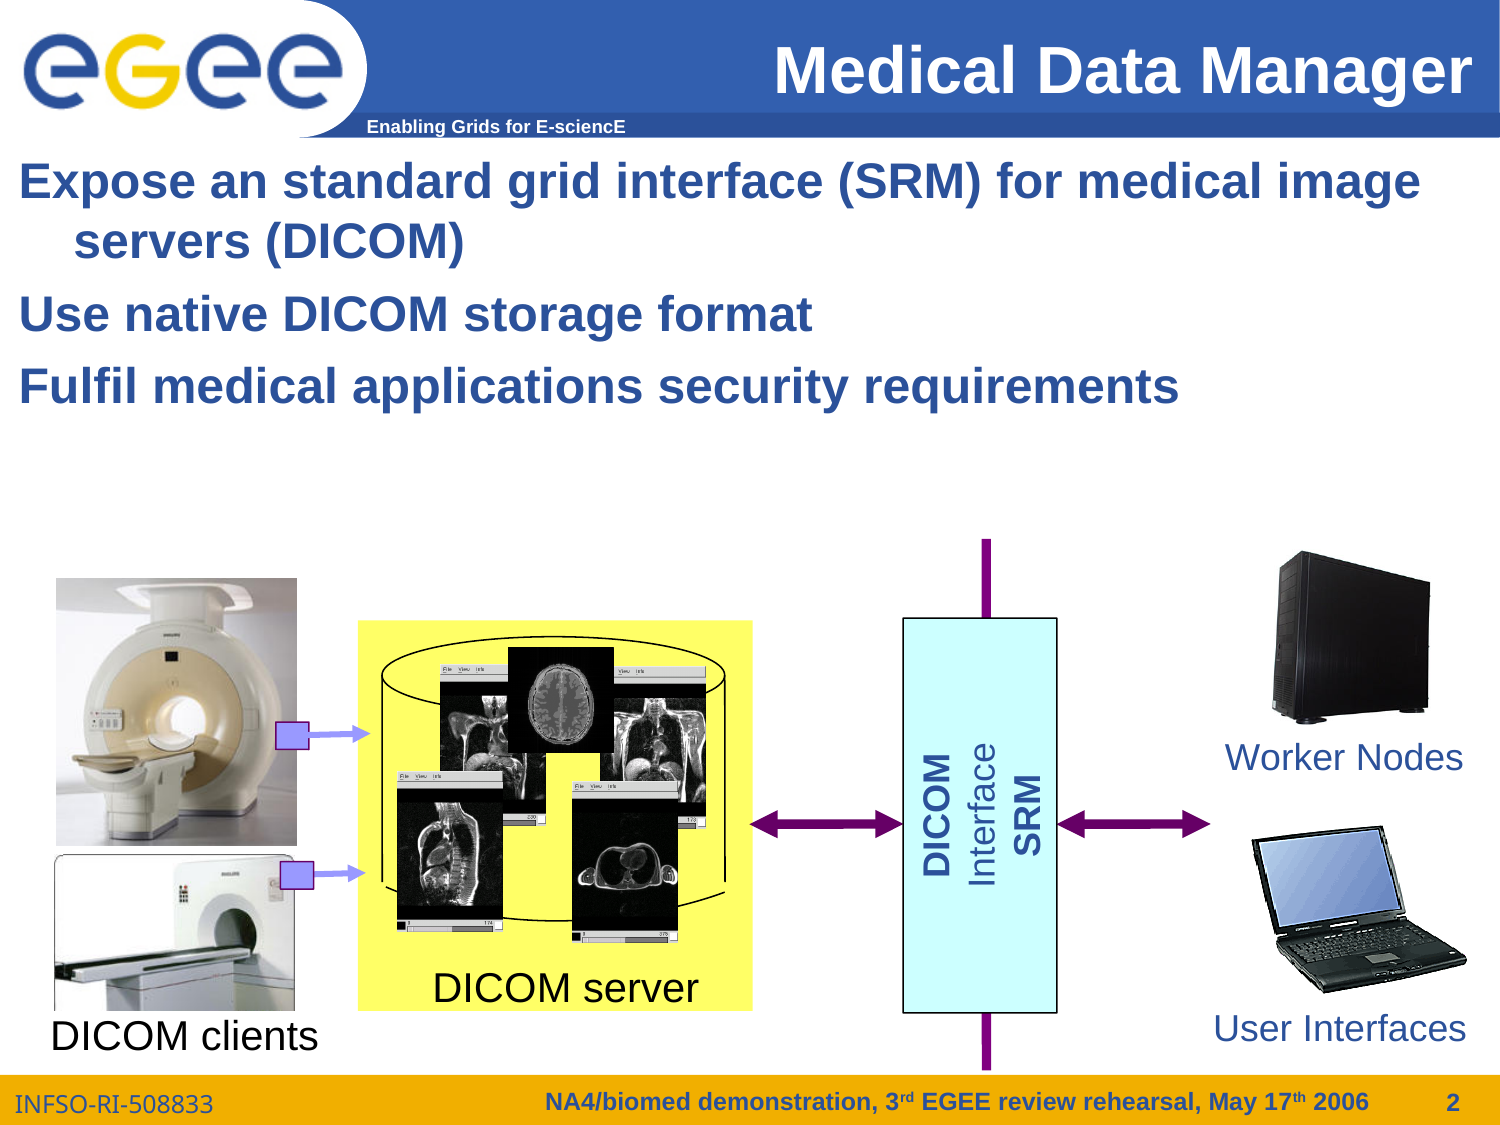

# Medical Data Manager
Expose an standard grid interface (SRM) for medical image servers (DICOM)
Use native DICOM storage format
Fulfil medical applications security requirements
DICOM server
Worker Nodes
DICOM
Interface
SRM
User Interfaces
DICOM clients